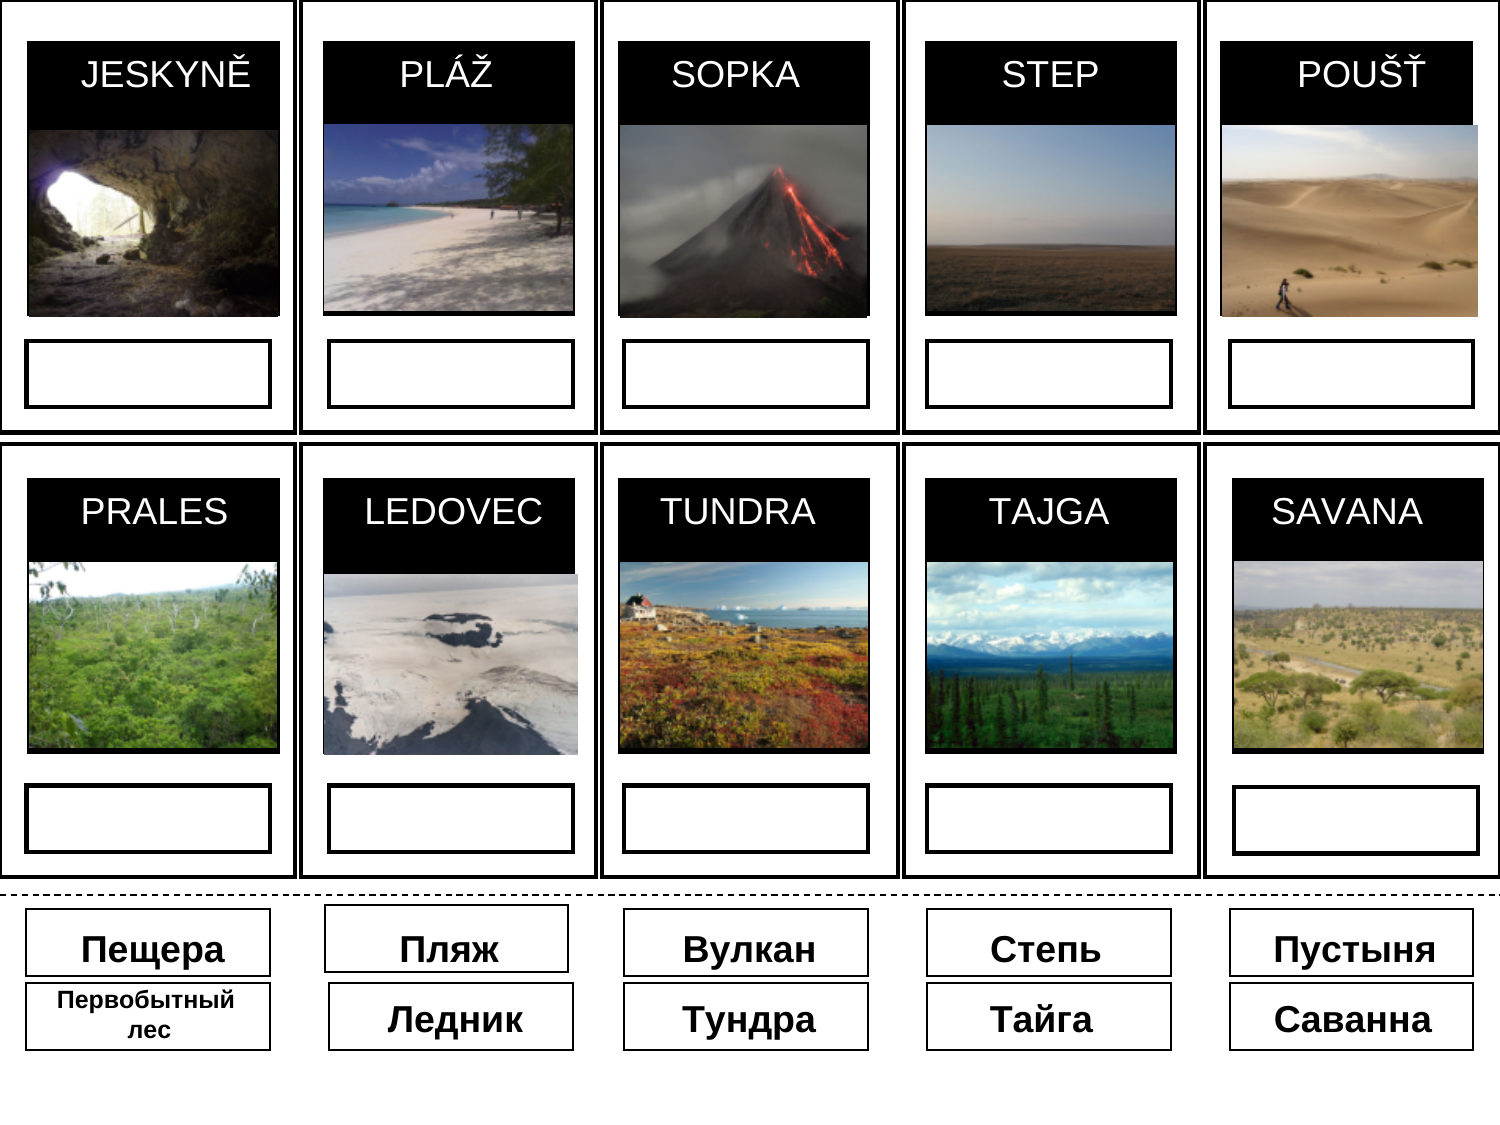

одевать
одевать
JESKYNĚ
PLÁŽ
SOPKA
STEP
POUŠŤ
PRALES
LEDOVEC
TUNDRA
TAJGA
SAVANA
Пещера
Пляж
Вулкан
Степь
Пустыня
Первобытный
лес
Ледник
Тундра
Тайга
Саванна